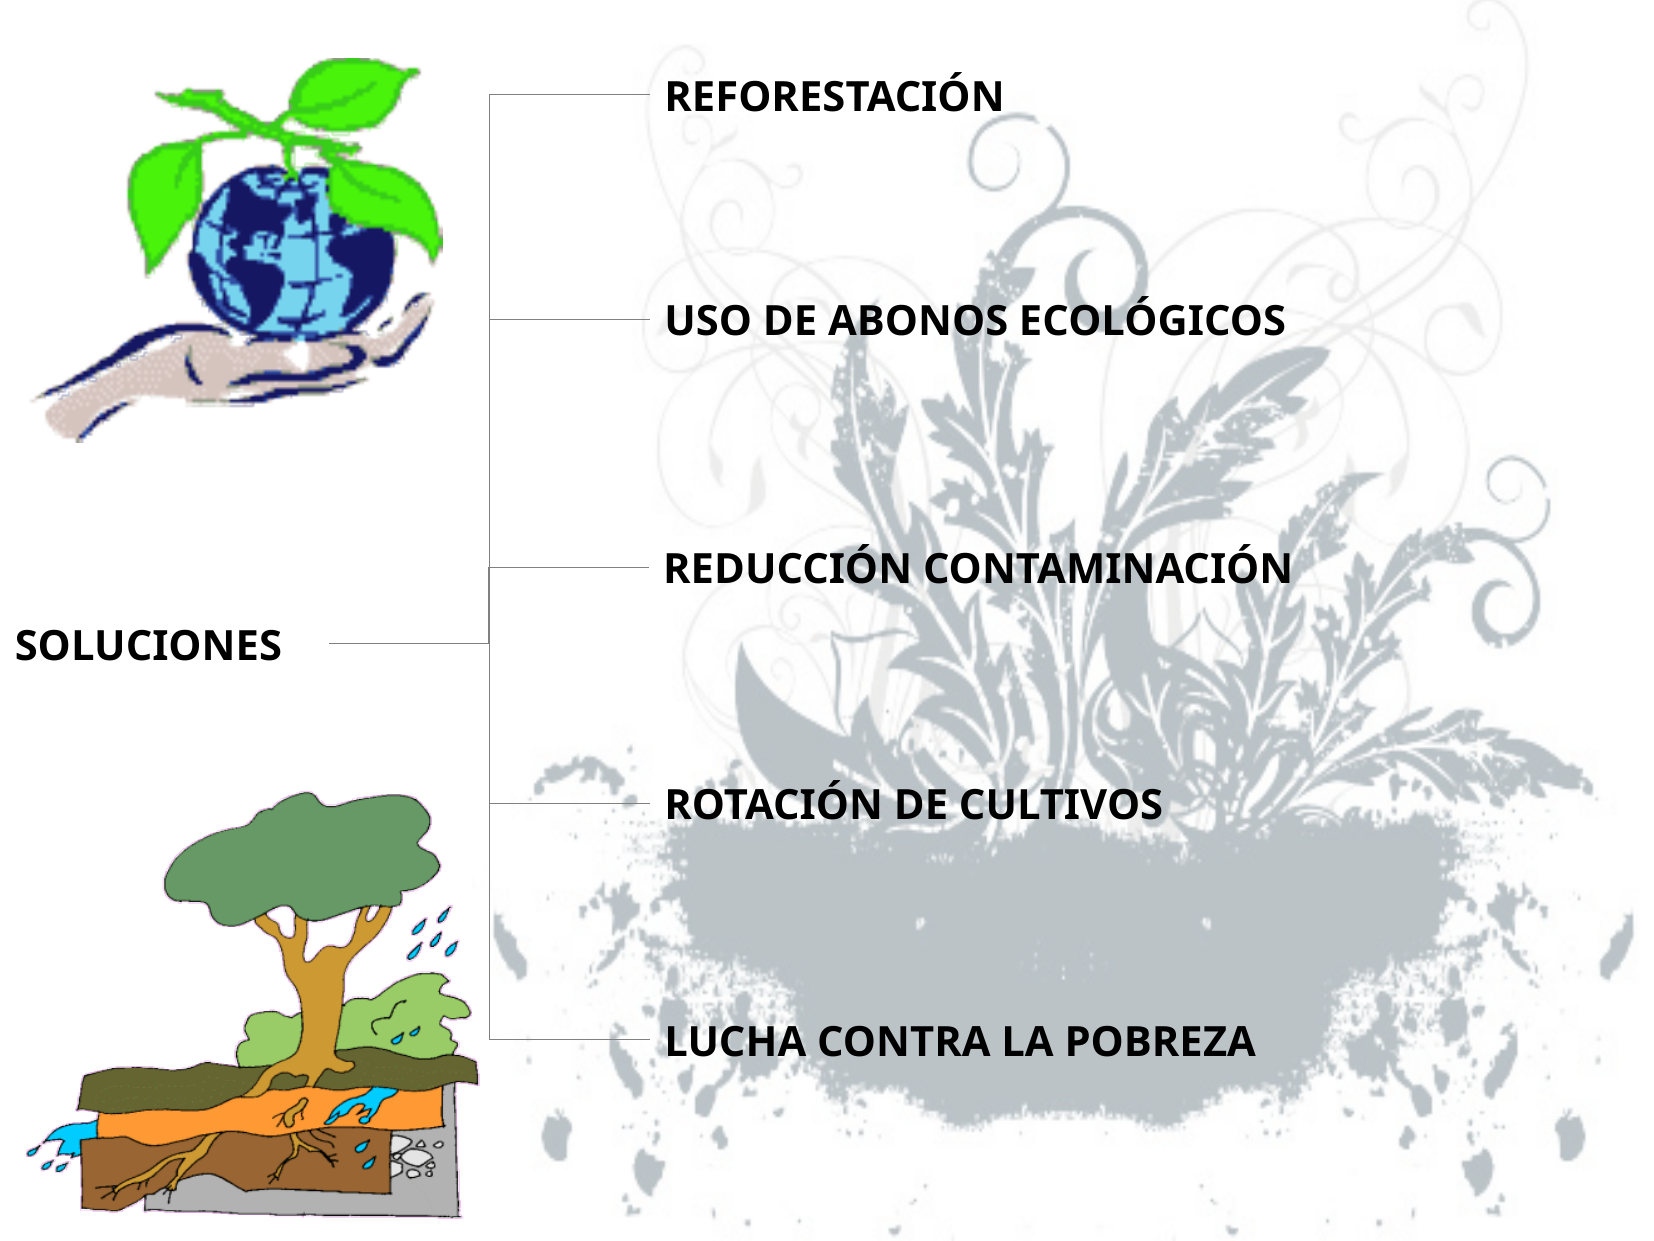

REFORESTACIÓN
USO DE ABONOS ECOLÓGICOS
REDUCCIÓN CONTAMINACIÓN
SOLUCIONES
ROTACIÓN DE CULTIVOS
LUCHA CONTRA LA POBREZA